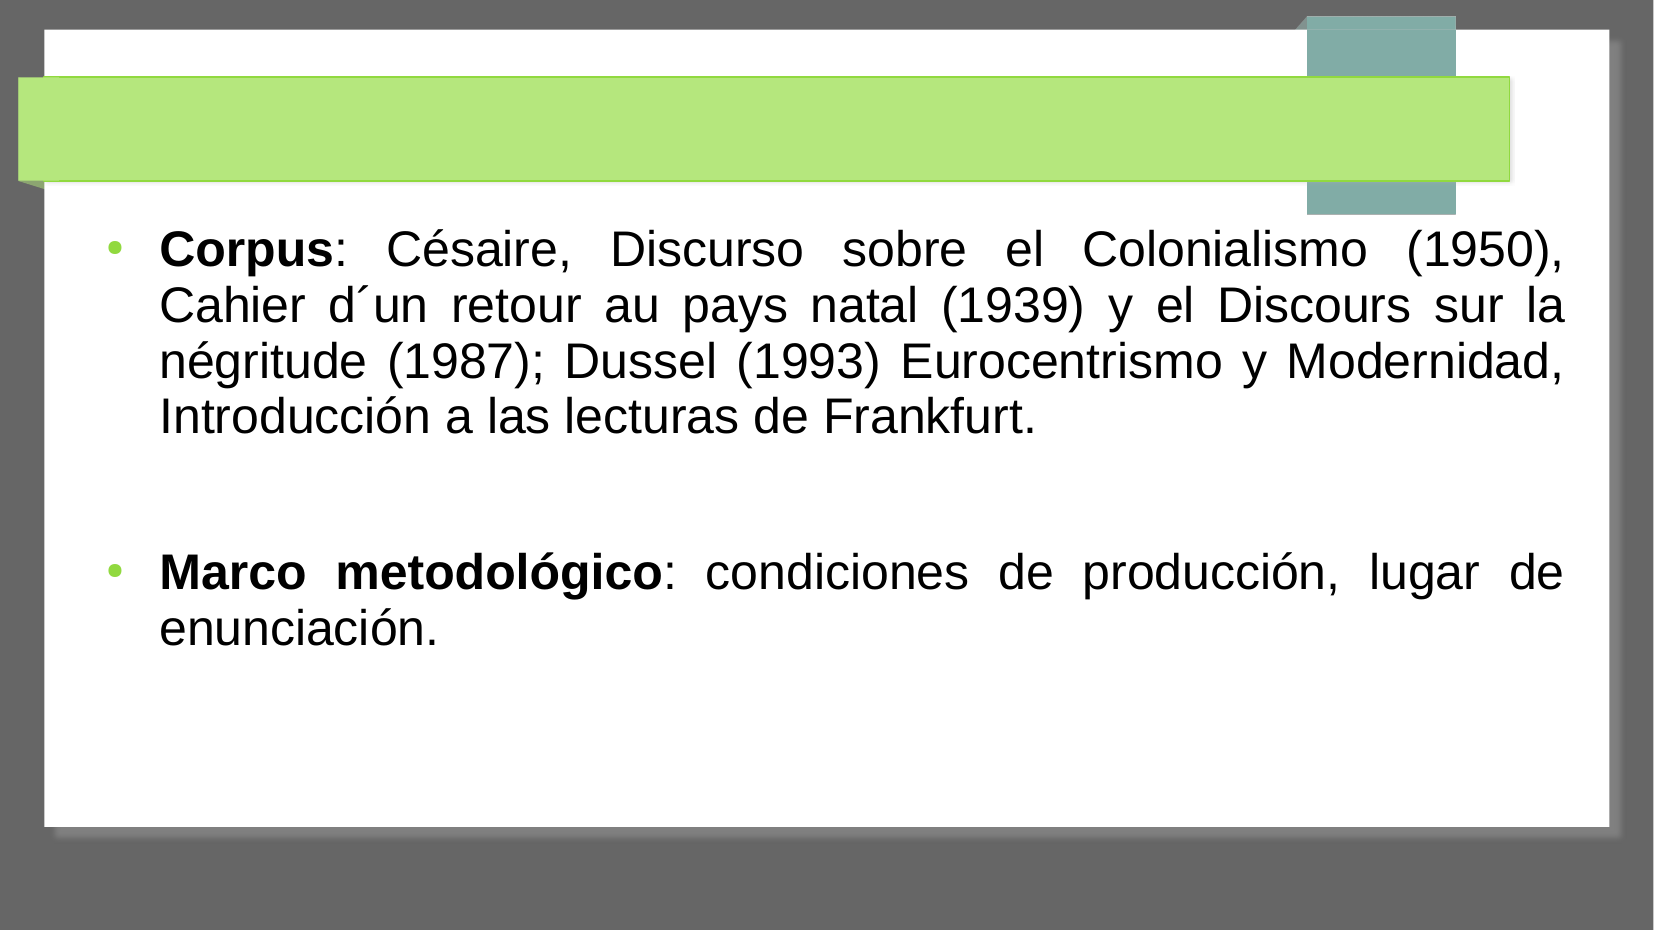

#
Corpus: Césaire, Discurso sobre el Colonialismo (1950), Cahier d´un retour au pays natal (1939) y el Discours sur la négritude (1987); Dussel (1993) Eurocentrismo y Modernidad, Introducción a las lecturas de Frankfurt.
Marco metodológico: condiciones de producción, lugar de enunciación.